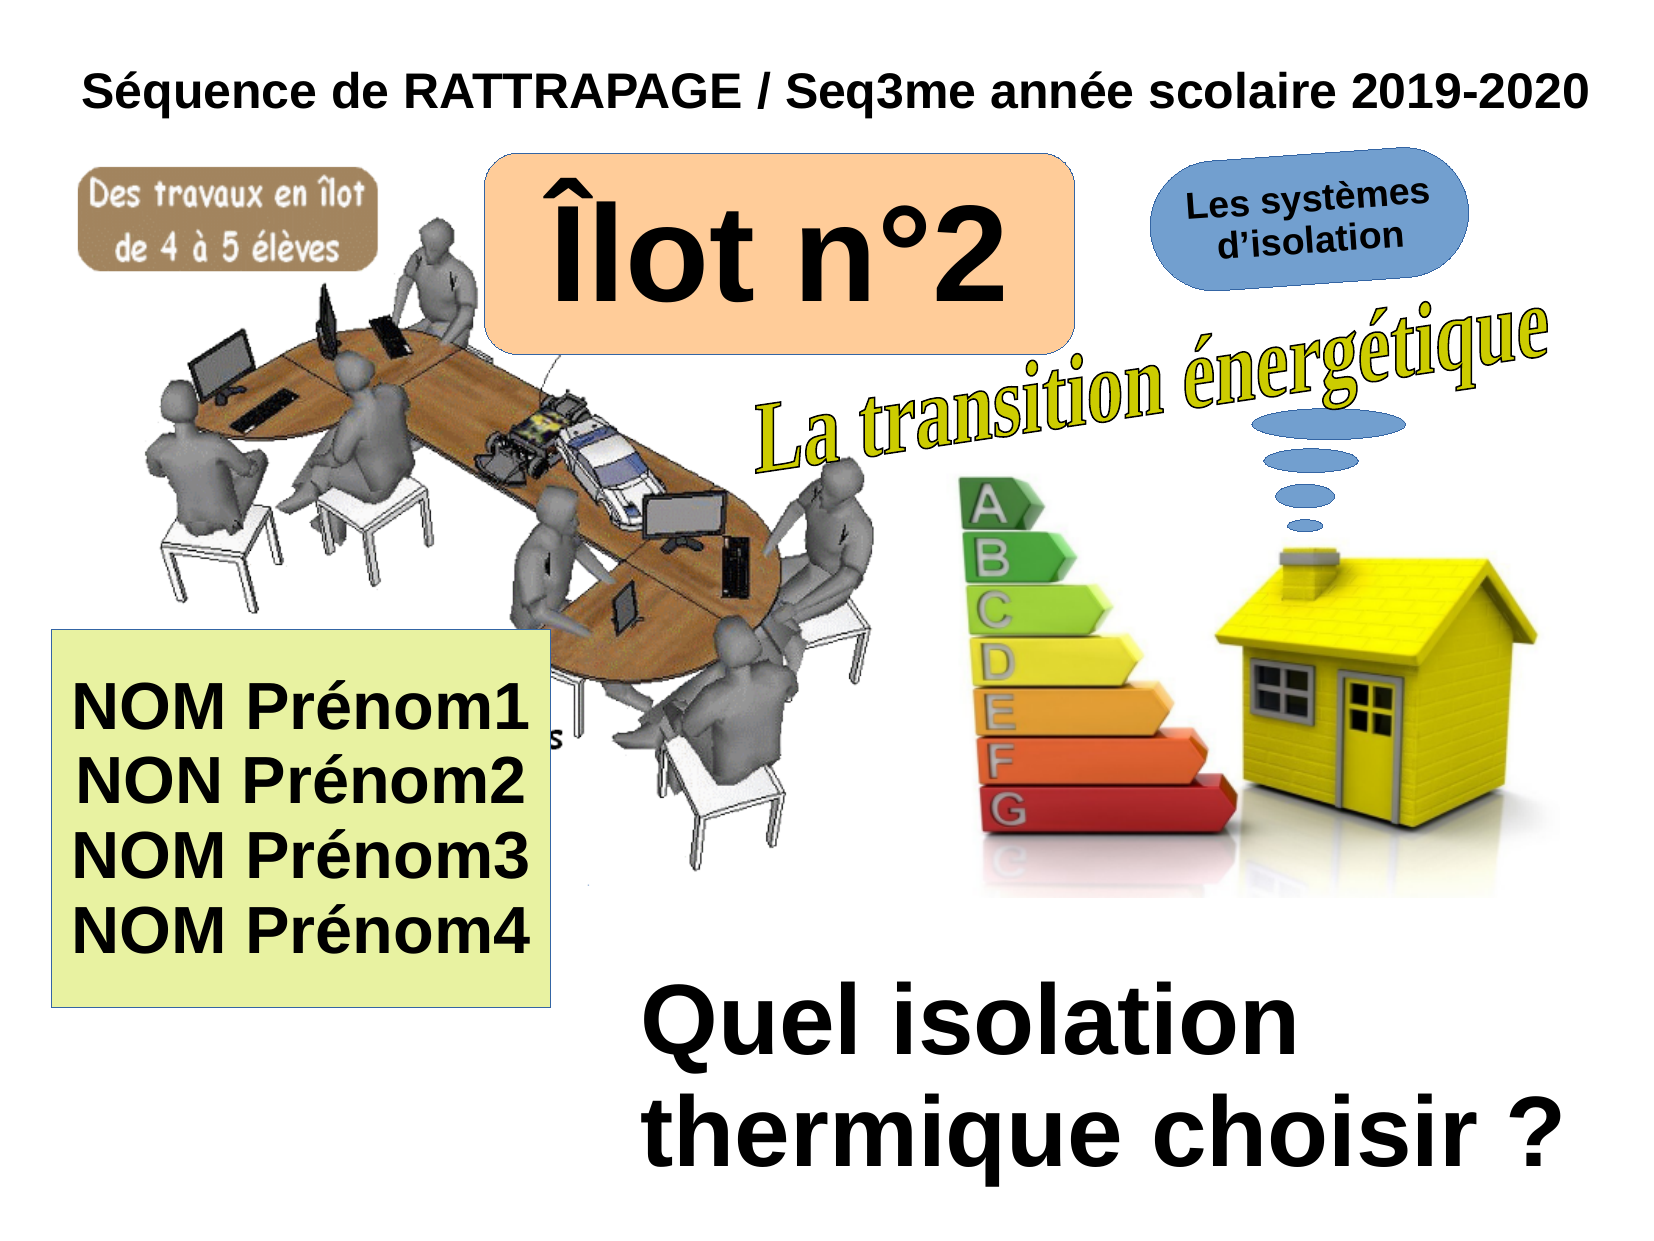

Séquence de RATTRAPAGE / Seq3me année scolaire 2019-2020
Îlot n°2
Les systèmes
d’isolation
La transition énergétique
NOM Prénom1
NON Prénom2
NOM Prénom3
NOM Prénom4
Quel isolation thermique choisir ?